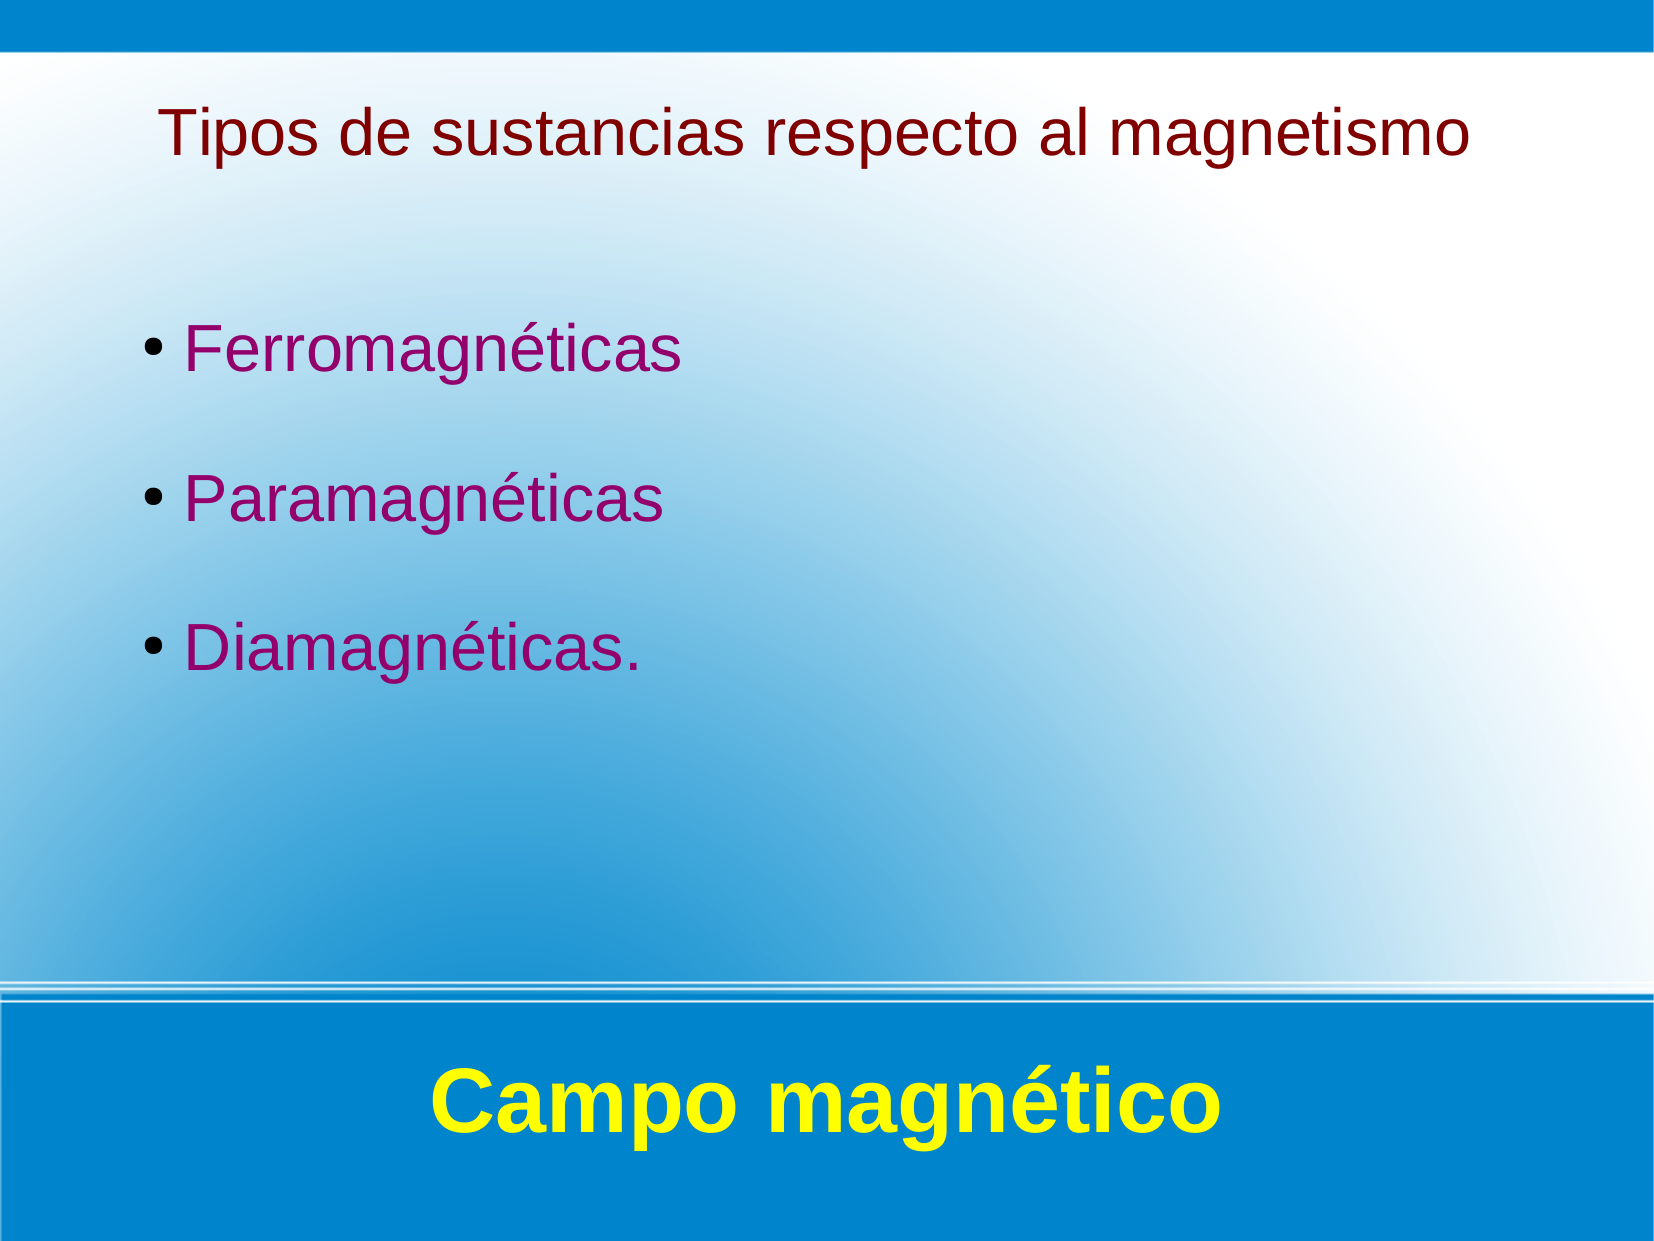

Tipos de sustancias respecto al magnetismo
 Ferromagnéticas
 Paramagnéticas
 Diamagnéticas.
# Campo magnético